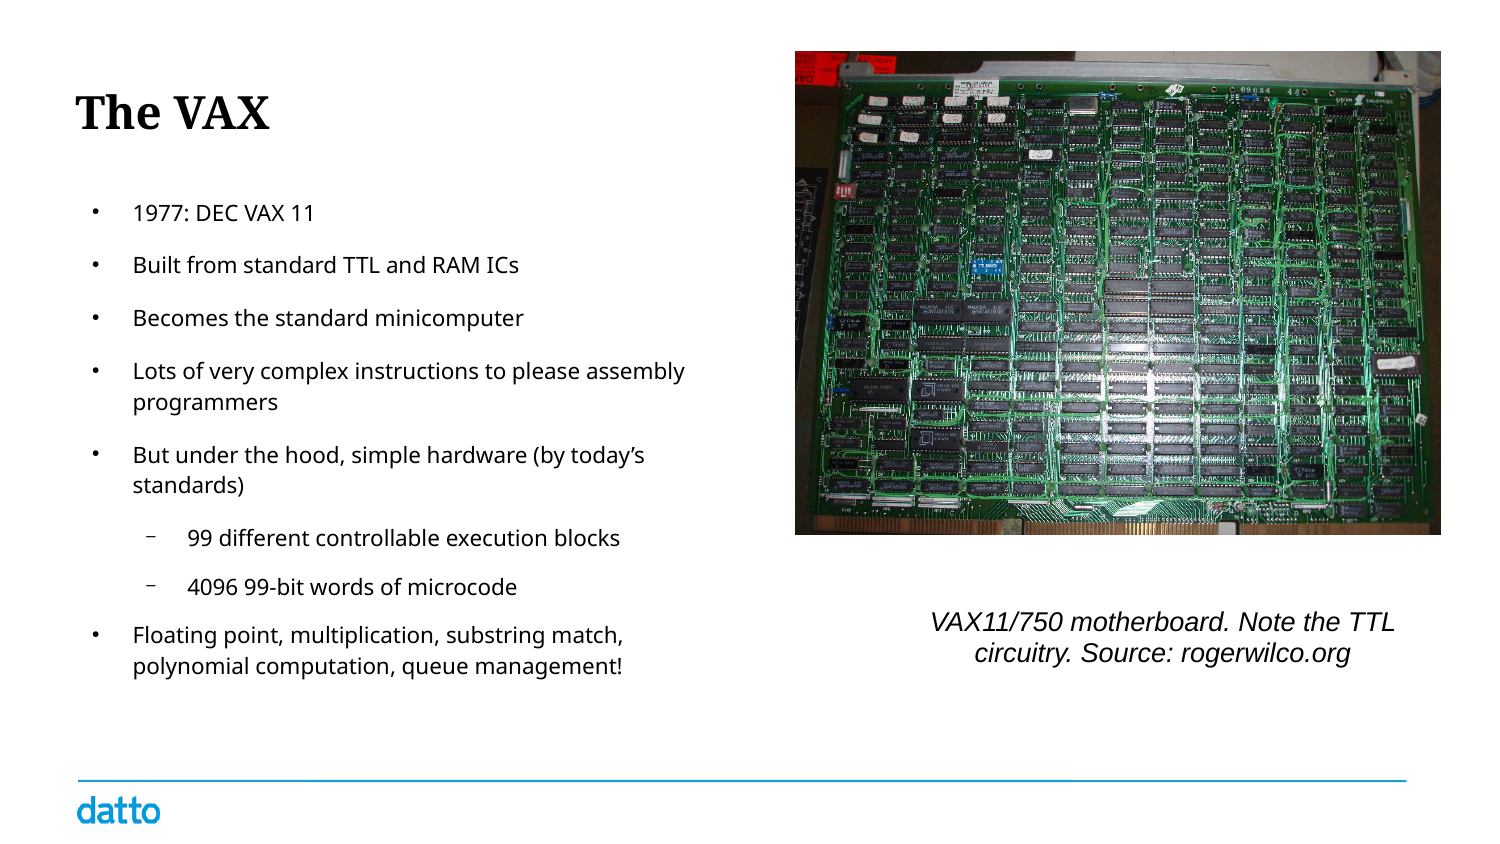

# The VAX
1977: DEC VAX 11
Built from standard TTL and RAM ICs
Becomes the standard minicomputer
Lots of very complex instructions to please assembly programmers
But under the hood, simple hardware (by today’s standards)
99 different controllable execution blocks
4096 99-bit words of microcode
Floating point, multiplication, substring match, polynomial computation, queue management!
VAX11/750 motherboard. Note the TTL circuitry. Source: rogerwilco.org